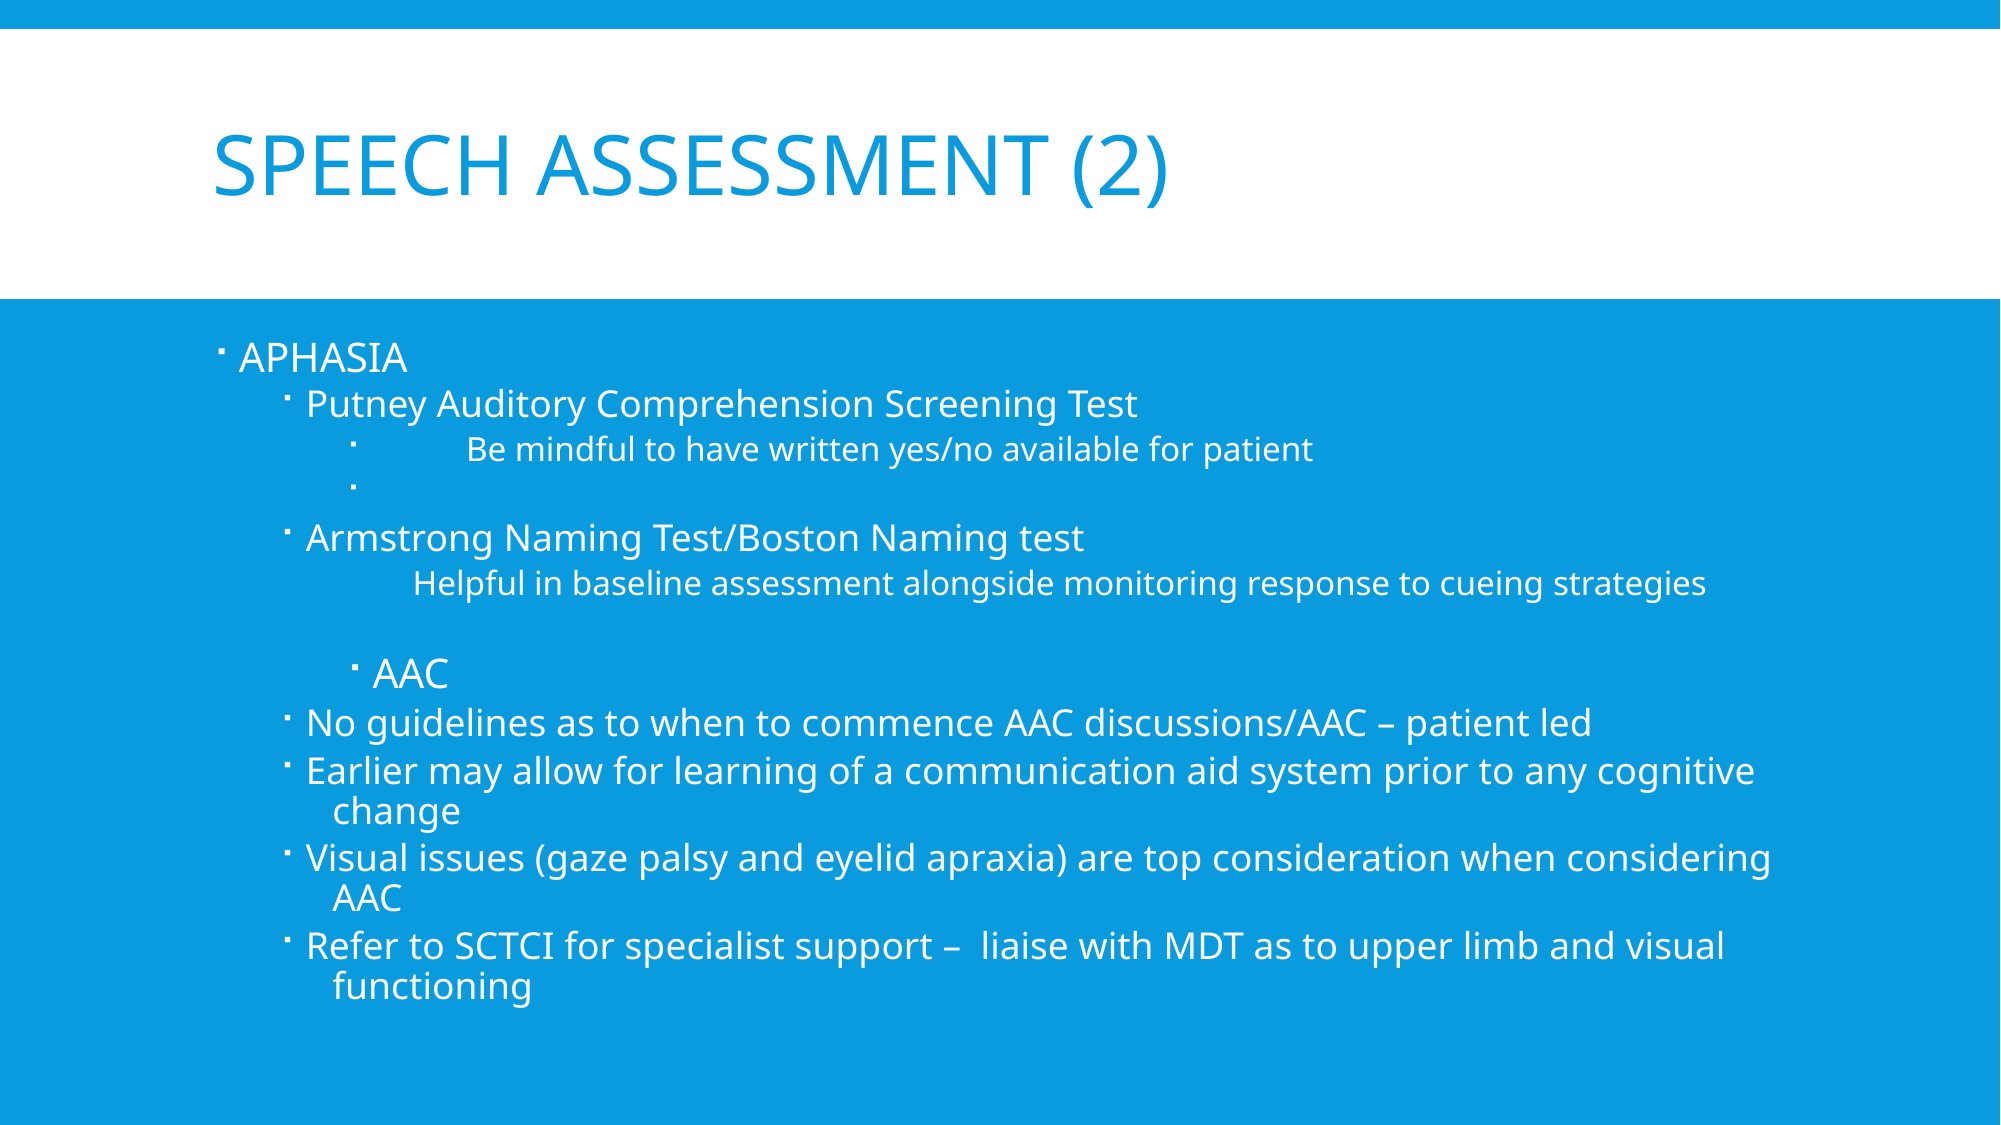

# SPEECH ASSESSMENT (2)
APHASIA
Putney Auditory Comprehension Screening Test
	Be mindful to have written yes/no available for patient
Armstrong Naming Test/Boston Naming test
Helpful in baseline assessment alongside monitoring response to cueing strategies
AAC
No guidelines as to when to commence AAC discussions/AAC – patient led
Earlier may allow for learning of a communication aid system prior to any cognitive change
Visual issues (gaze palsy and eyelid apraxia) are top consideration when considering AAC
Refer to SCTCI for specialist support – liaise with MDT as to upper limb and visual functioning